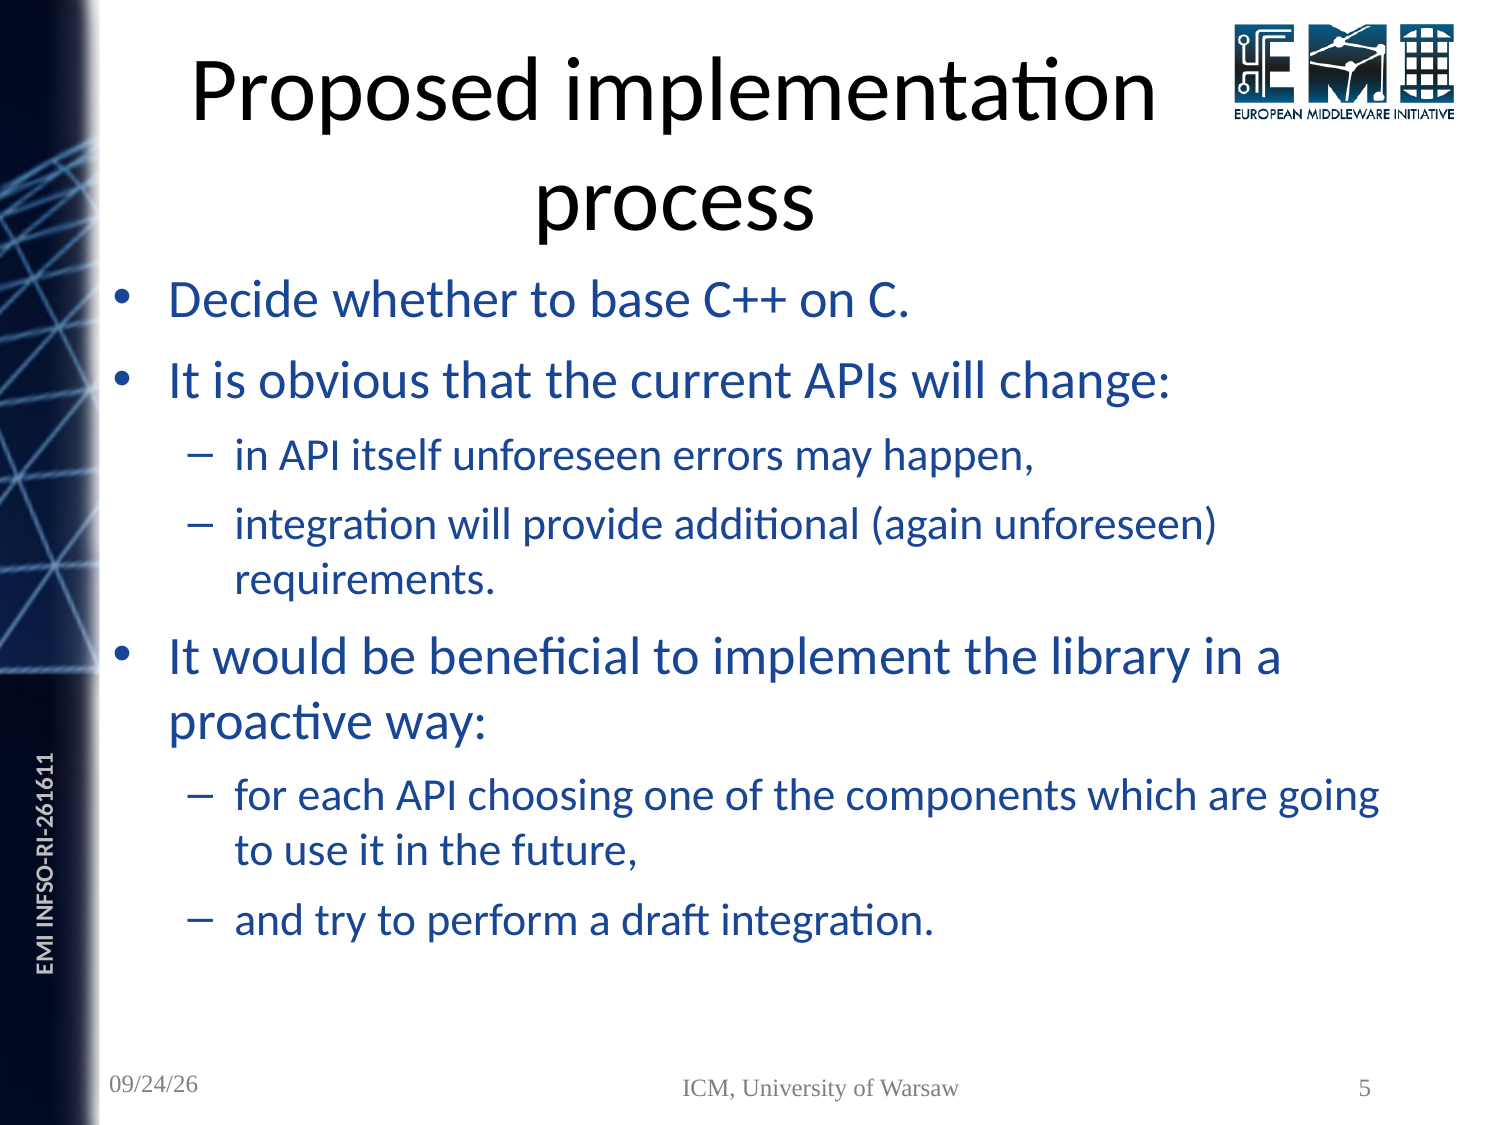

# Proposed implementation process
Decide whether to base C++ on C.
It is obvious that the current APIs will change:
in API itself unforeseen errors may happen,
integration will provide additional (again unforeseen) requirements.
It would be beneficial to implement the library in a proactive way:
for each API choosing one of the components which are going to use it in the future,
and try to perform a draft integration.
5